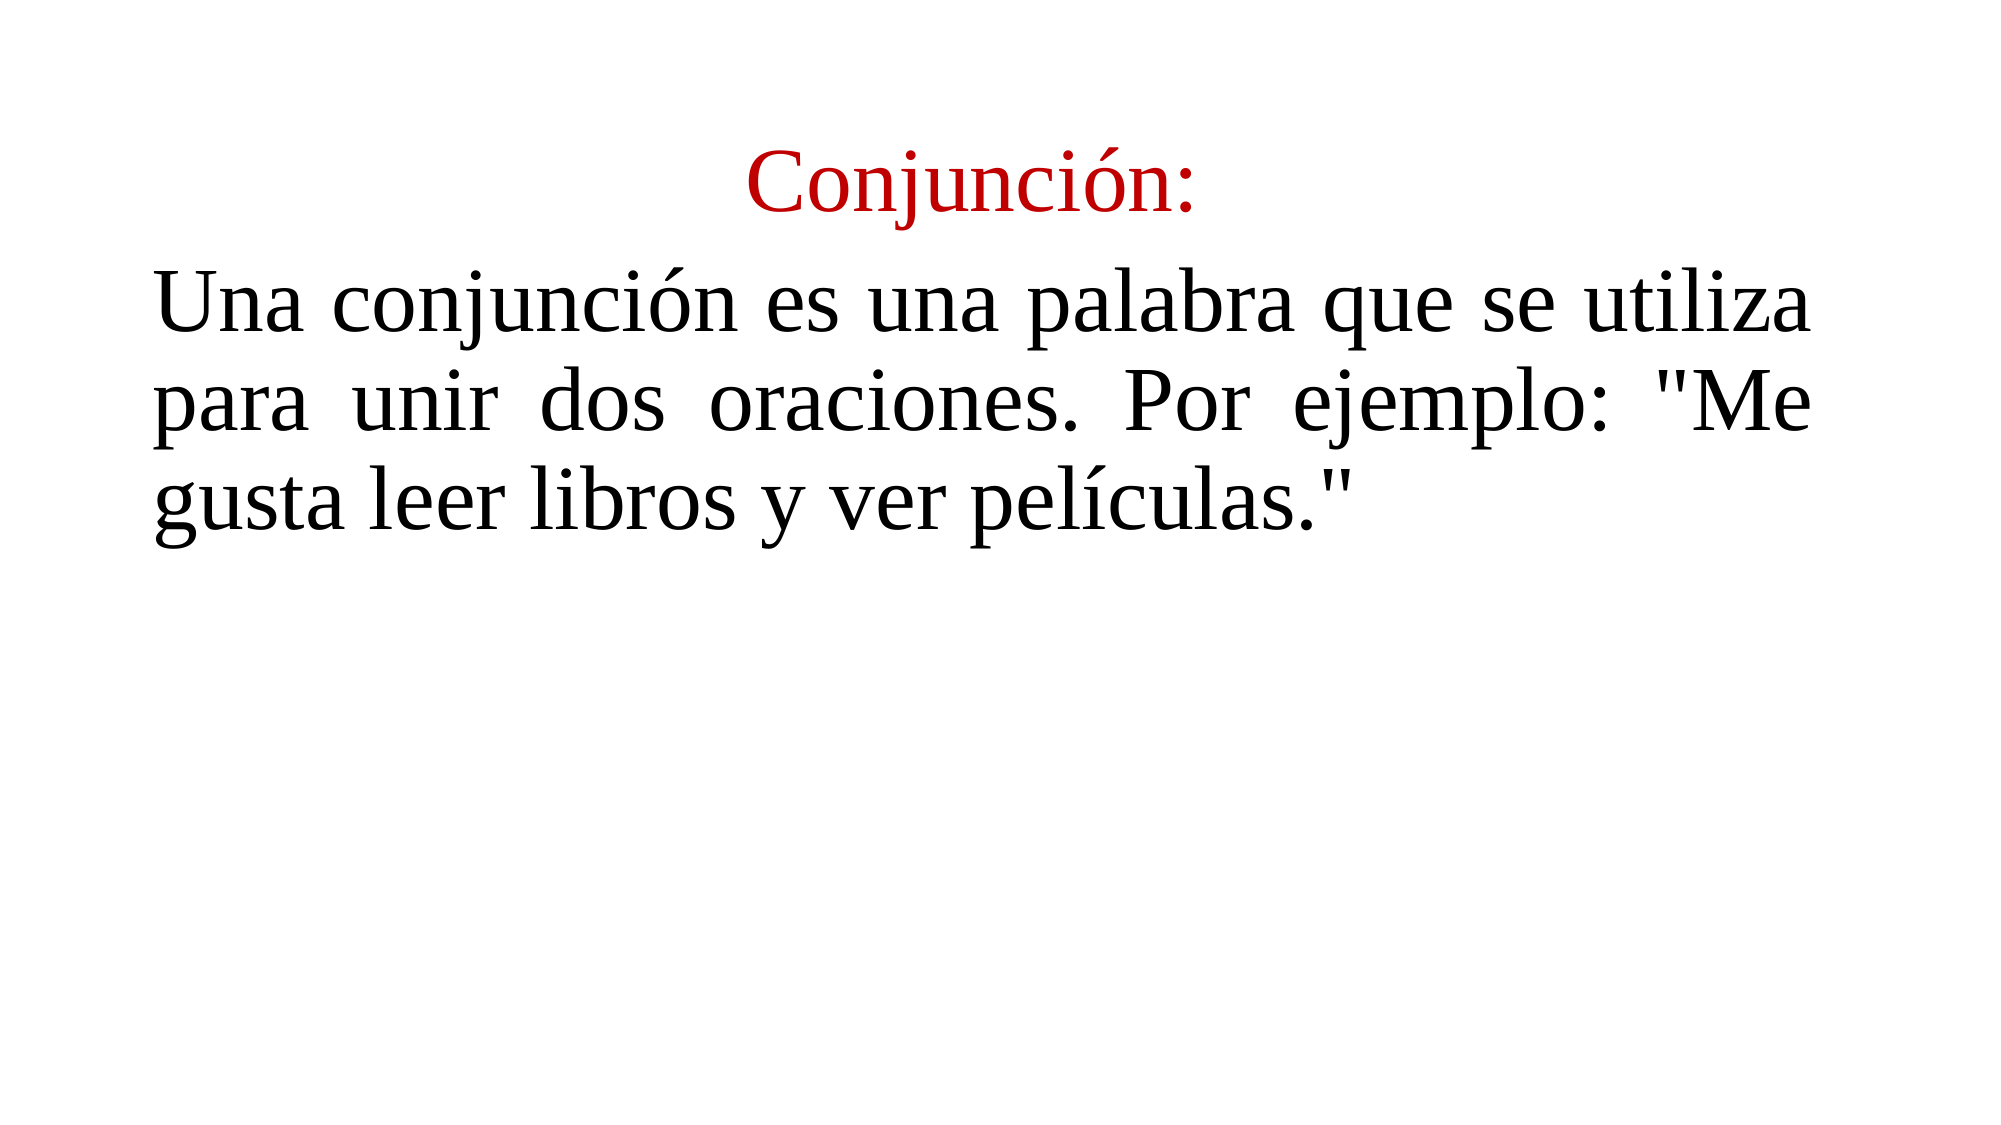

# Conjunción:
Una conjunción es una palabra que se utiliza para unir dos oraciones. Por ejemplo: "Me gusta leer libros y ver películas."